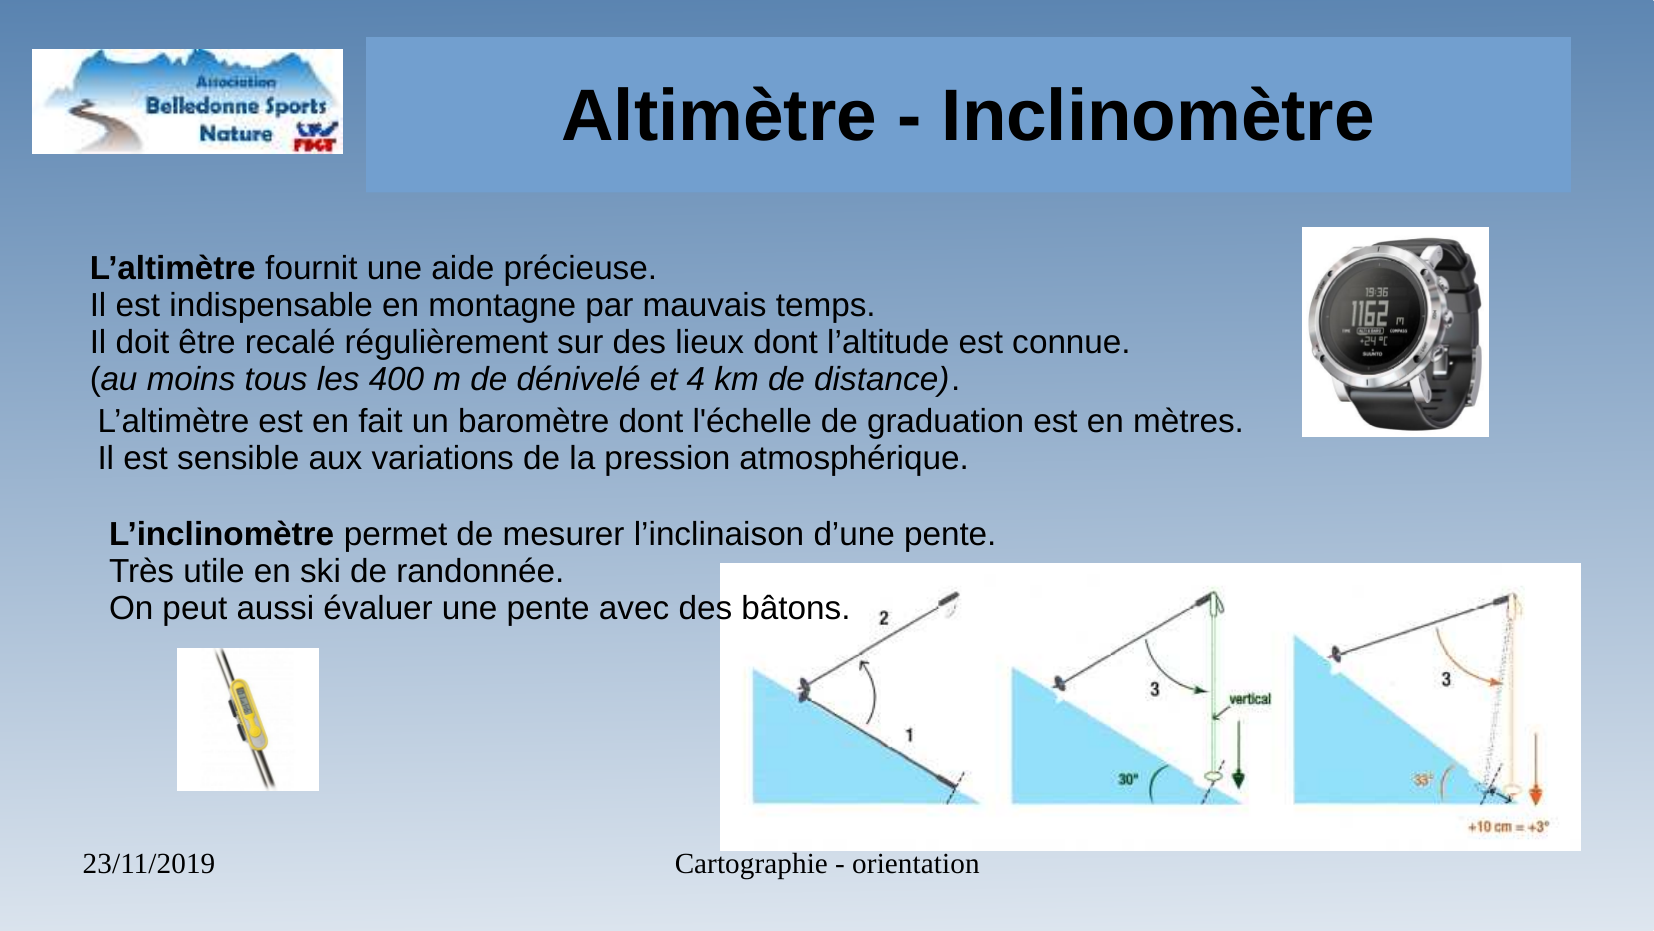

# Altimètre - Inclinomètre
L’altimètre fournit une aide précieuse.
Il est indispensable en montagne par mauvais temps.
Il doit être recalé régulièrement sur des lieux dont l’altitude est connue.
(au moins tous les 400 m de dénivelé et 4 km de distance).
L’altimètre est en fait un baromètre dont l'échelle de graduation est en mètres.
Il est sensible aux variations de la pression atmosphérique.
L’inclinomètre permet de mesurer l’inclinaison d’une pente.
Très utile en ski de randonnée.
On peut aussi évaluer une pente avec des bâtons.